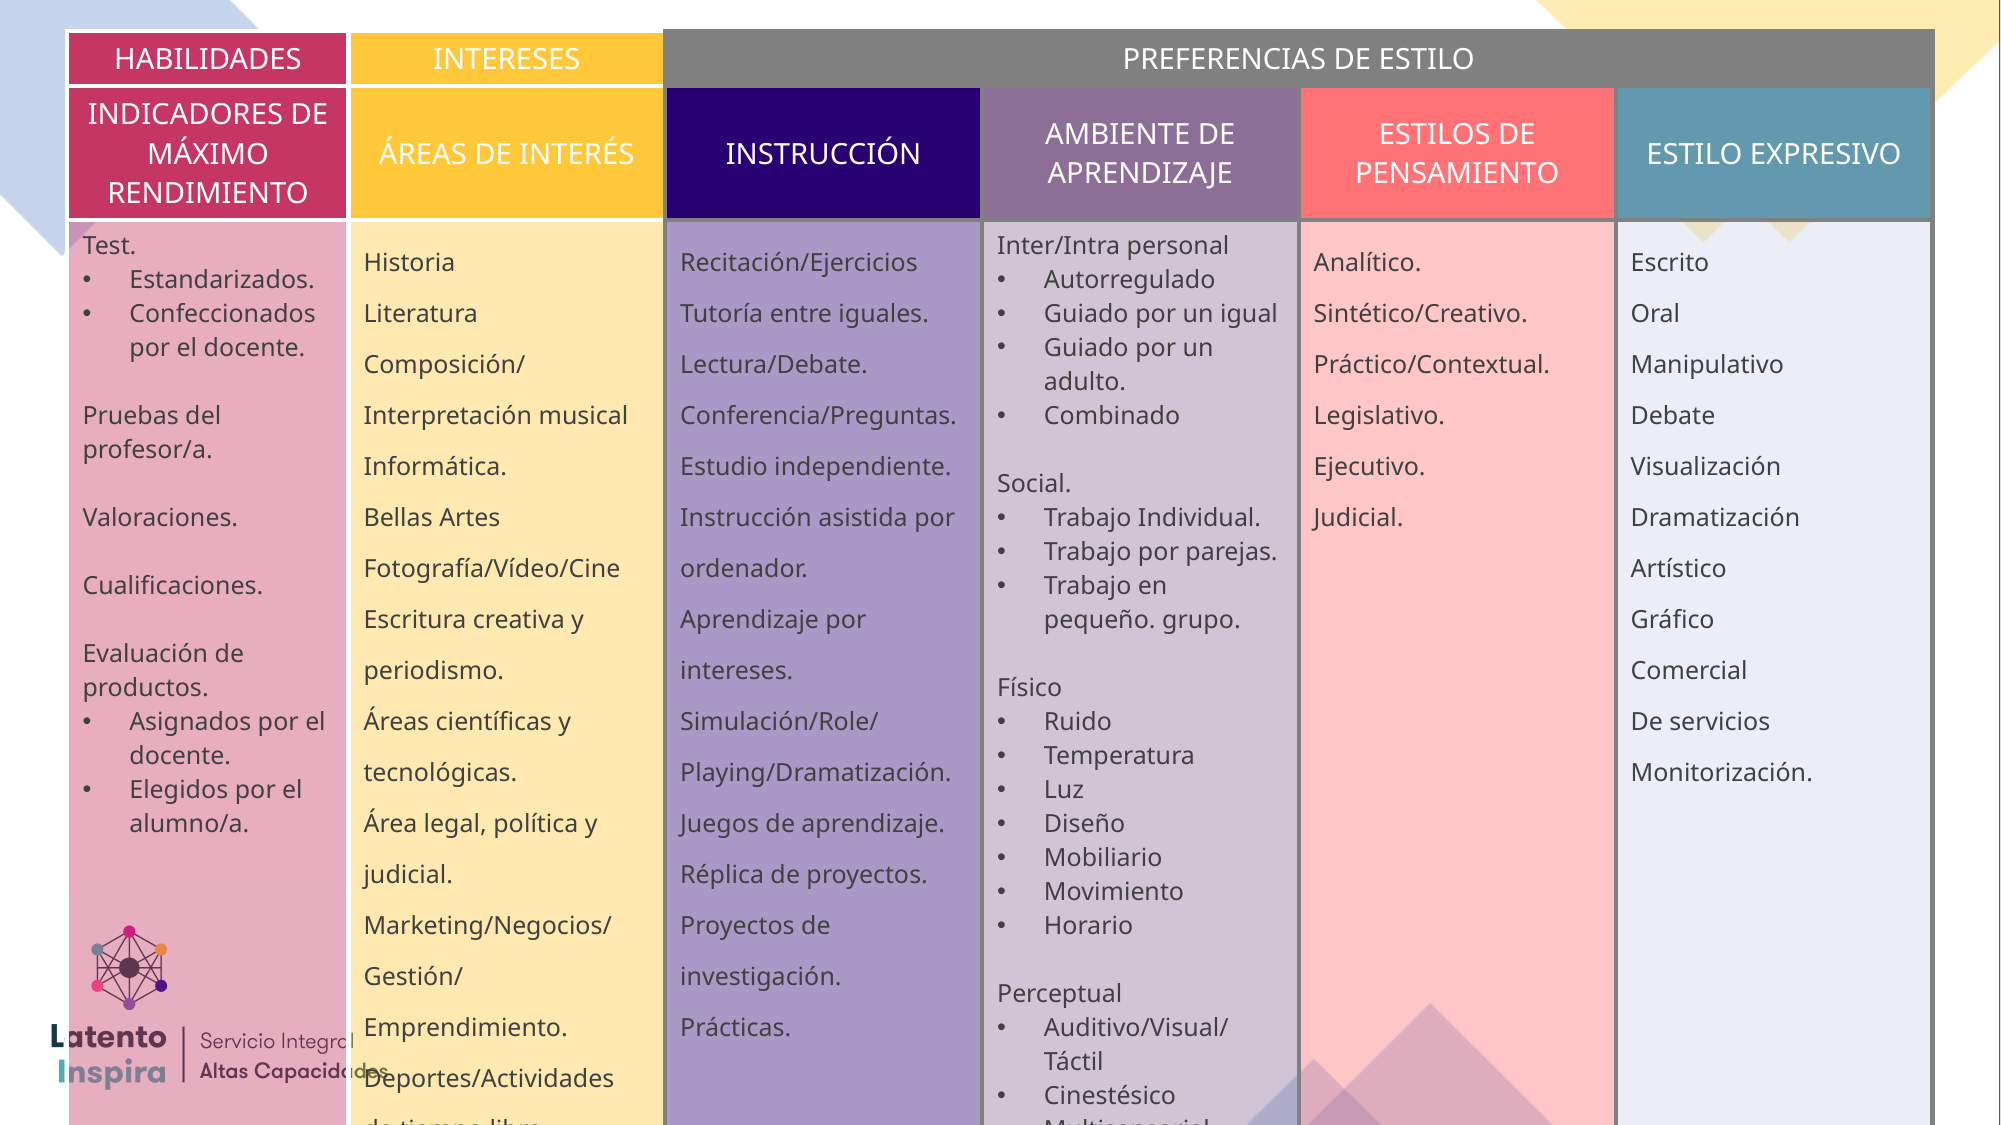

| HABILIDADES | INTERESES | PREFERENCIAS DE ESTILO | | | |
| --- | --- | --- | --- | --- | --- |
| INDICADORES DE MÁXIMO RENDIMIENTO | ÁREAS DE INTERÉS | INSTRUCCIÓN | AMBIENTE DE APRENDIZAJE | ESTILOS DE PENSAMIENTO | ESTILO EXPRESIVO |
| Test. Estandarizados. Confeccionados por el docente. Pruebas del profesor/a. Valoraciones. Cualificaciones. Evaluación de productos. Asignados por el docente. Elegidos por el alumno/a. | Historia Literatura Composición/Interpretación musical Informática. Bellas Artes Fotografía/Vídeo/Cine Escritura creativa y periodismo. Áreas científicas y tecnológicas. Área legal, política y judicial. Marketing/Negocios/Gestión/Emprendimiento. Deportes/Actividades de tiempo libre. | Recitación/Ejercicios Tutoría entre iguales. Lectura/Debate. Conferencia/Preguntas. Estudio independiente. Instrucción asistida por ordenador. Aprendizaje por intereses. Simulación/Role/Playing/Dramatización. Juegos de aprendizaje. Réplica de proyectos. Proyectos de investigación. Prácticas. | Inter/Intra personal Autorregulado Guiado por un igual Guiado por un adulto. Combinado Social. Trabajo Individual. Trabajo por parejas. Trabajo en pequeño. grupo. Físico Ruido Temperatura Luz Diseño Mobiliario Movimiento Horario Perceptual Auditivo/Visual/Táctil Cinestésico Multisensorial | Analítico. Sintético/Creativo. Práctico/Contextual. Legislativo. Ejecutivo. Judicial. | Escrito Oral Manipulativo Debate Visualización Dramatización Artístico Gráfico Comercial De servicios Monitorización. |